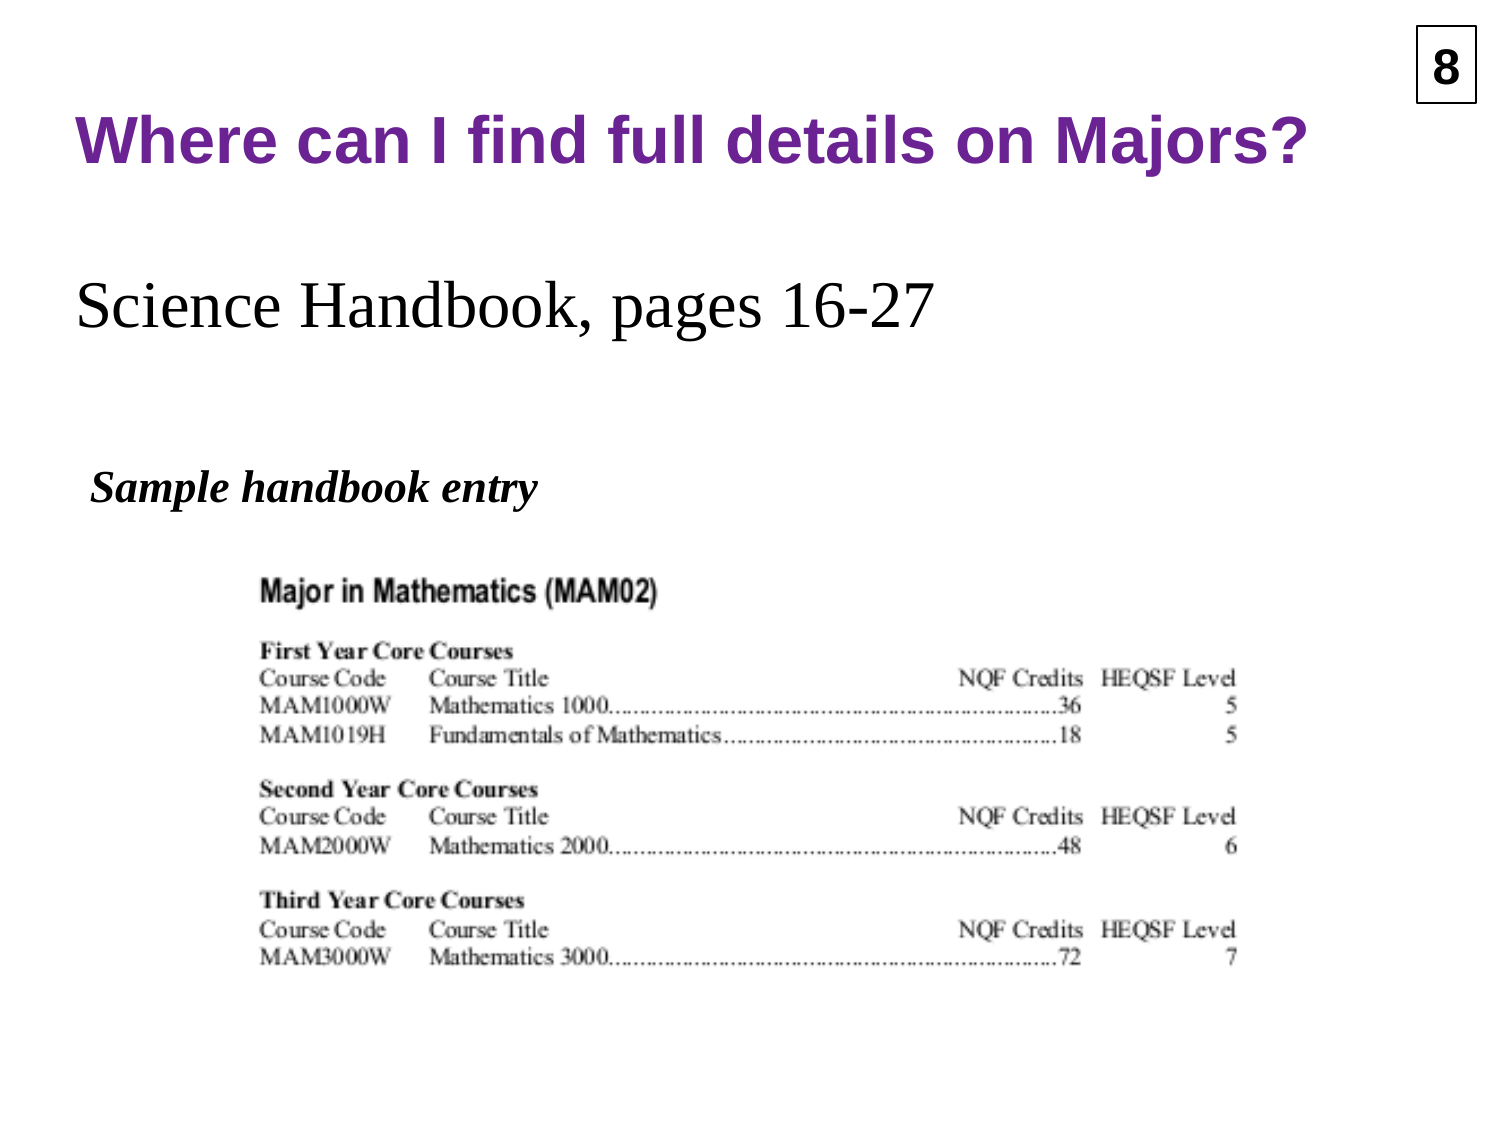

8
8
# Where can I find full details on Majors?
Science Handbook, pages 16-27
Sample handbook entry